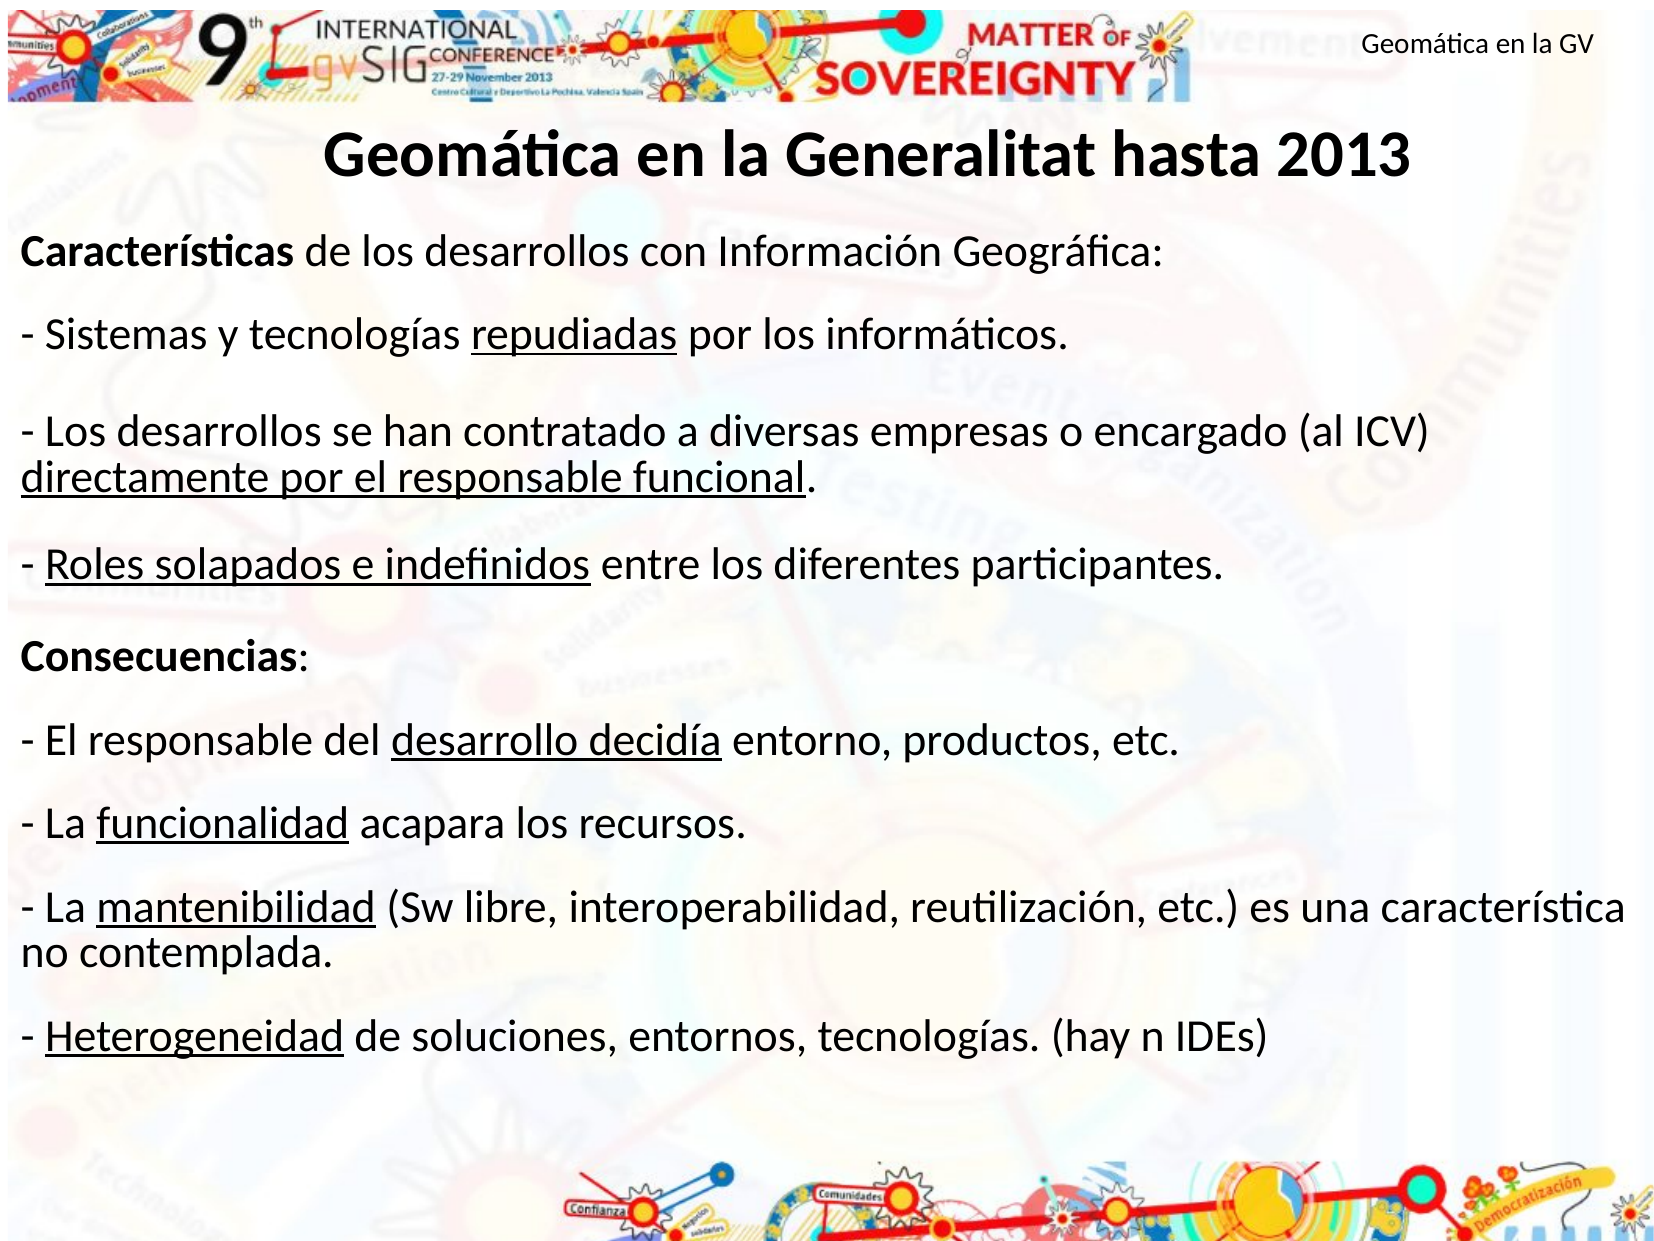

Geomática en la GV
# Geomática en la Generalitat hasta 2013
Características de los desarrollos con Información Geográfica:
- Sistemas y tecnologías repudiadas por los informáticos.
- Los desarrollos se han contratado a diversas empresas o encargado (al ICV) directamente por el responsable funcional.
- Roles solapados e indefinidos entre los diferentes participantes.
Consecuencias:
- El responsable del desarrollo decidía entorno, productos, etc.
- La funcionalidad acapara los recursos.
- La mantenibilidad (Sw libre, interoperabilidad, reutilización, etc.) es una característica no contemplada.
- Heterogeneidad de soluciones, entornos, tecnologías. (hay n IDEs)